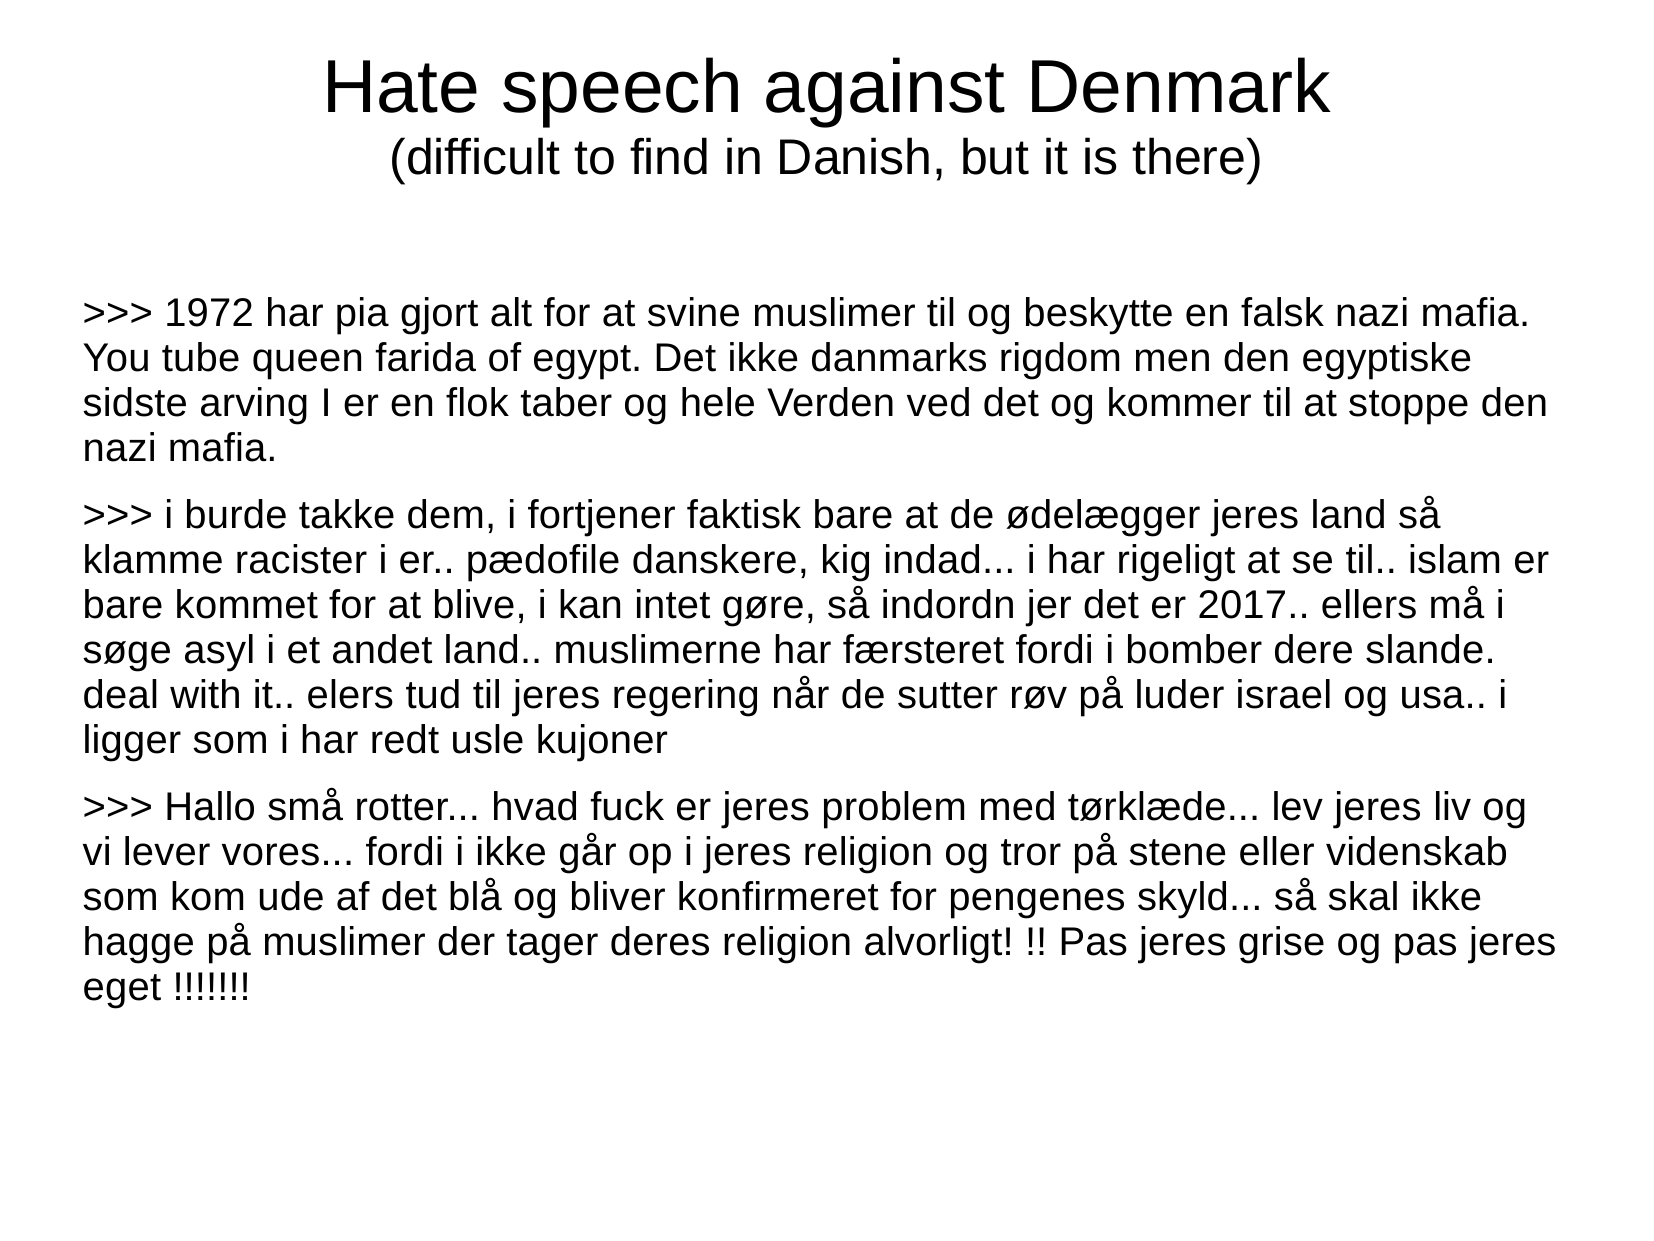

# Hate speech against Denmark (difficult to find in Danish, but it is there)
>>> 1972 har pia gjort alt for at svine muslimer til og beskytte en falsk nazi mafia. You tube queen farida of egypt. Det ikke danmarks rigdom men den egyptiske sidste arving I er en flok taber og hele Verden ved det og kommer til at stoppe den nazi mafia.
>>> i burde takke dem, i fortjener faktisk bare at de ødelægger jeres land så klamme racister i er.. pædofile danskere, kig indad... i har rigeligt at se til.. islam er bare kommet for at blive, i kan intet gøre, så indordn jer det er 2017.. ellers må i søge asyl i et andet land.. muslimerne har færsteret fordi i bomber dere slande. deal with it.. elers tud til jeres regering når de sutter røv på luder israel og usa.. i ligger som i har redt usle kujoner
>>> Hallo små rotter... hvad fuck er jeres problem med tørklæde... lev jeres liv og vi lever vores... fordi i ikke går op i jeres religion og tror på stene eller videnskab som kom ude af det blå og bliver konfirmeret for pengenes skyld... så skal ikke hagge på muslimer der tager deres religion alvorligt! !! Pas jeres grise og pas jeres eget !!!!!!!